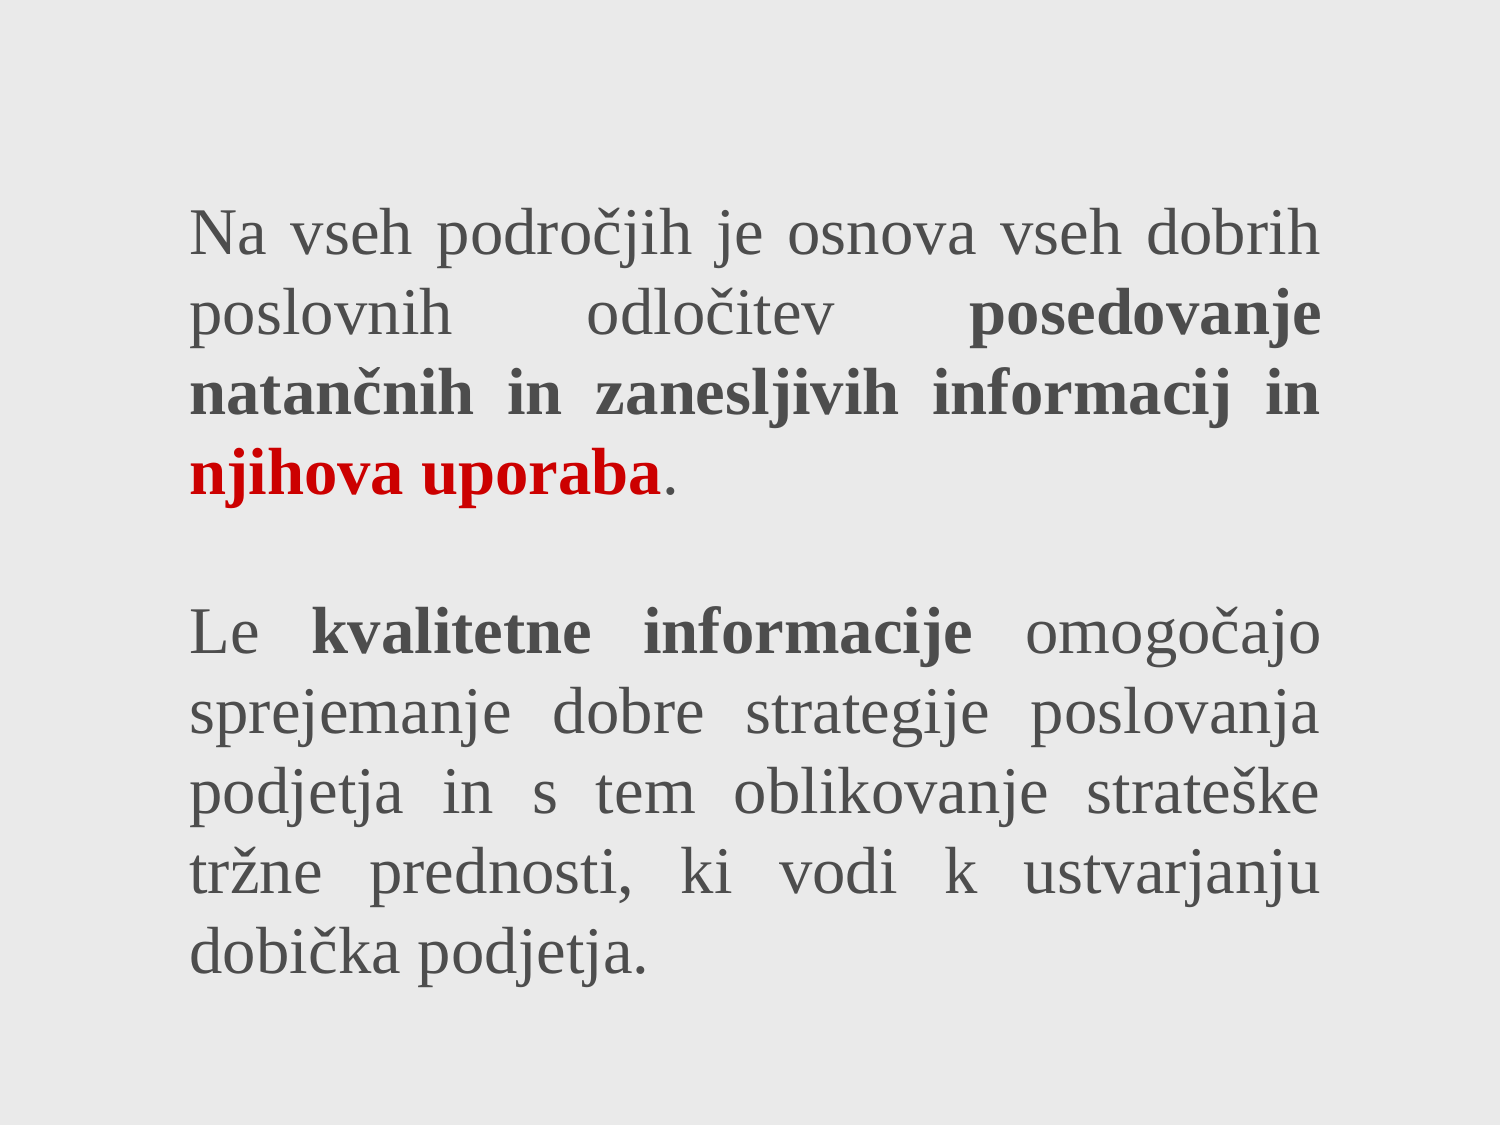

Na vseh področjih je osnova vseh dobrih poslovnih odločitev posedovanje natančnih in zanesljivih informacij in njihova uporaba.
Le kvalitetne informacije omogočajo sprejemanje dobre strategije poslovanja podjetja in s tem oblikovanje strateške tržne prednosti, ki vodi k ustvarjanju dobička podjetja.